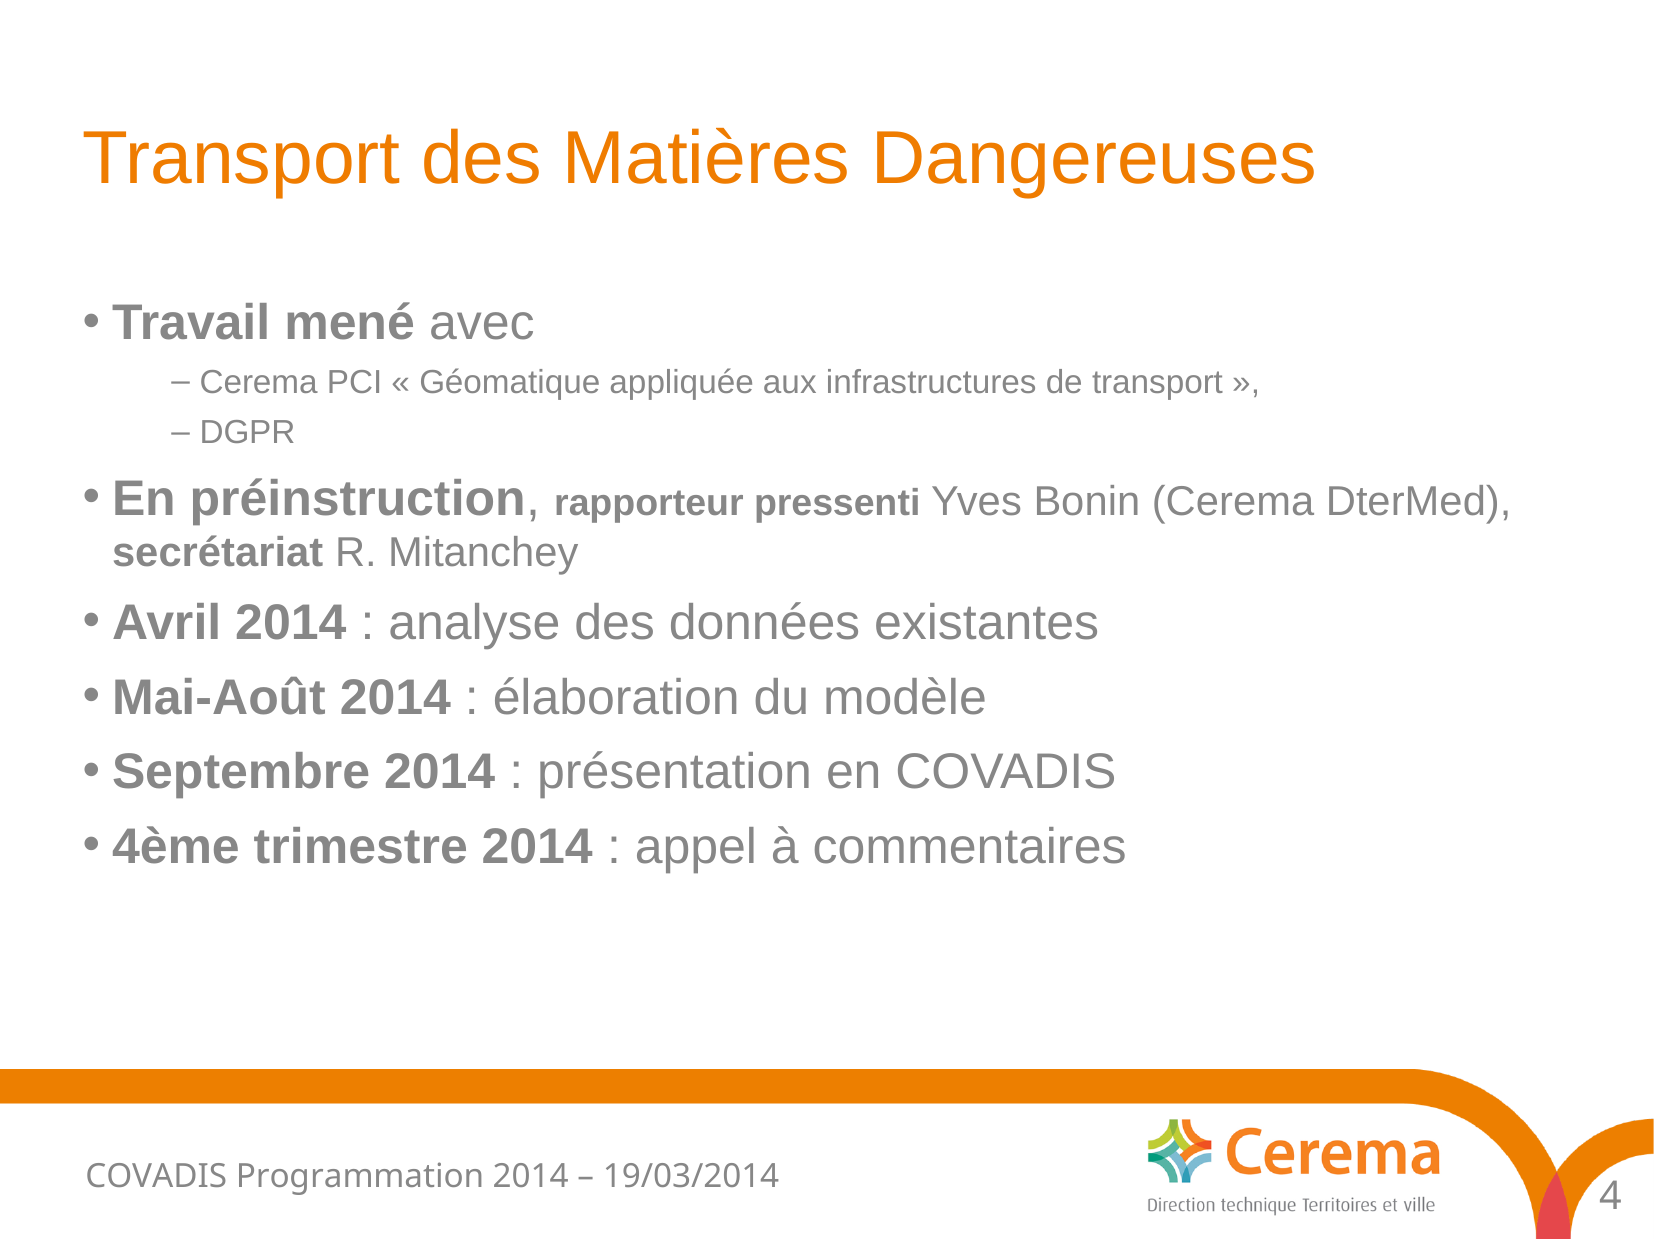

# Transport des Matières Dangereuses
Travail mené avec
Cerema PCI « Géomatique appliquée aux infrastructures de transport »,
DGPR
En préinstruction, rapporteur pressenti Yves Bonin (Cerema DterMed), secrétariat R. Mitanchey
Avril 2014 : analyse des données existantes
Mai-Août 2014 : élaboration du modèle
Septembre 2014 : présentation en COVADIS
4ème trimestre 2014 : appel à commentaires